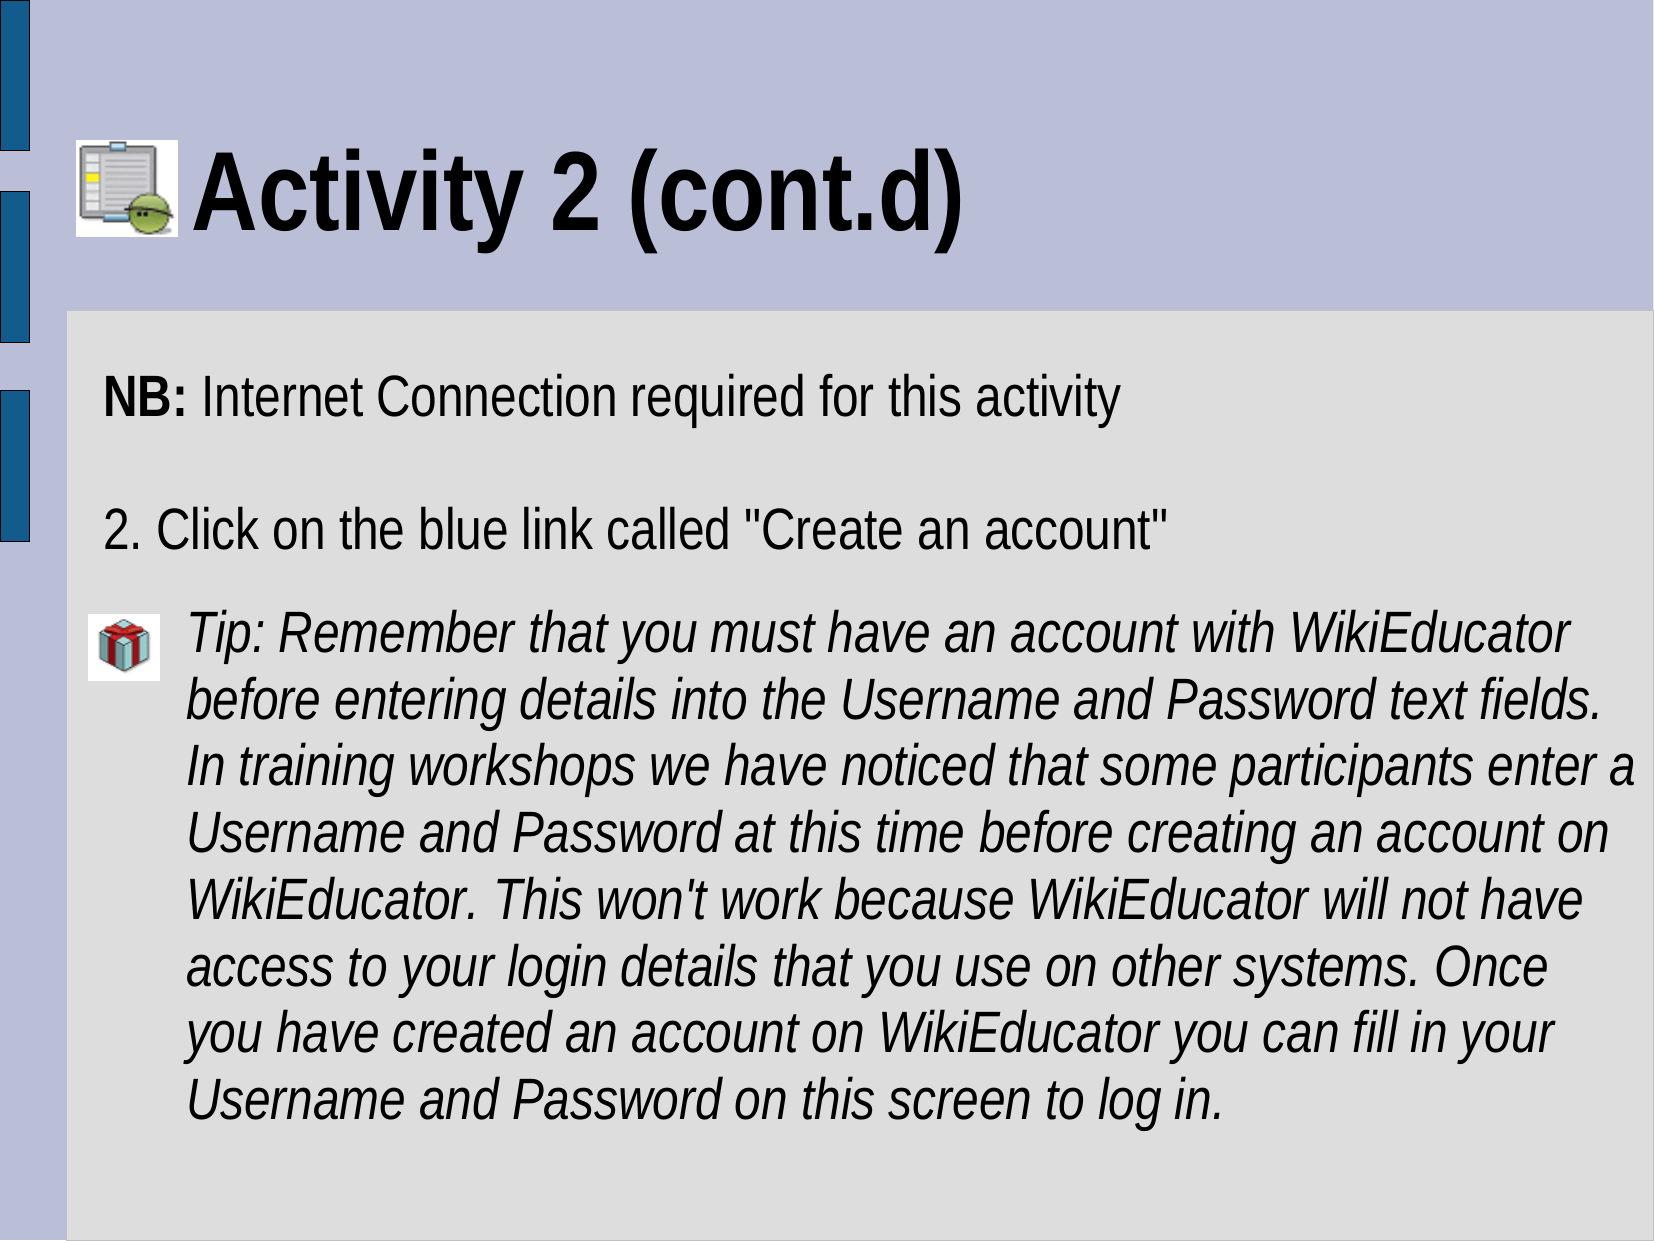

Activity 2 (cont.d)
NB: Internet Connection required for this activity
2. Click on the blue link called "Create an account"
Tip: Remember that you must have an account with WikiEducator before entering details into the Username and Password text fields. In training workshops we have noticed that some participants enter a Username and Password at this time before creating an account on WikiEducator. This won't work because WikiEducator will not have access to your login details that you use on other systems. Once you have created an account on WikiEducator you can fill in your Username and Password on this screen to log in.